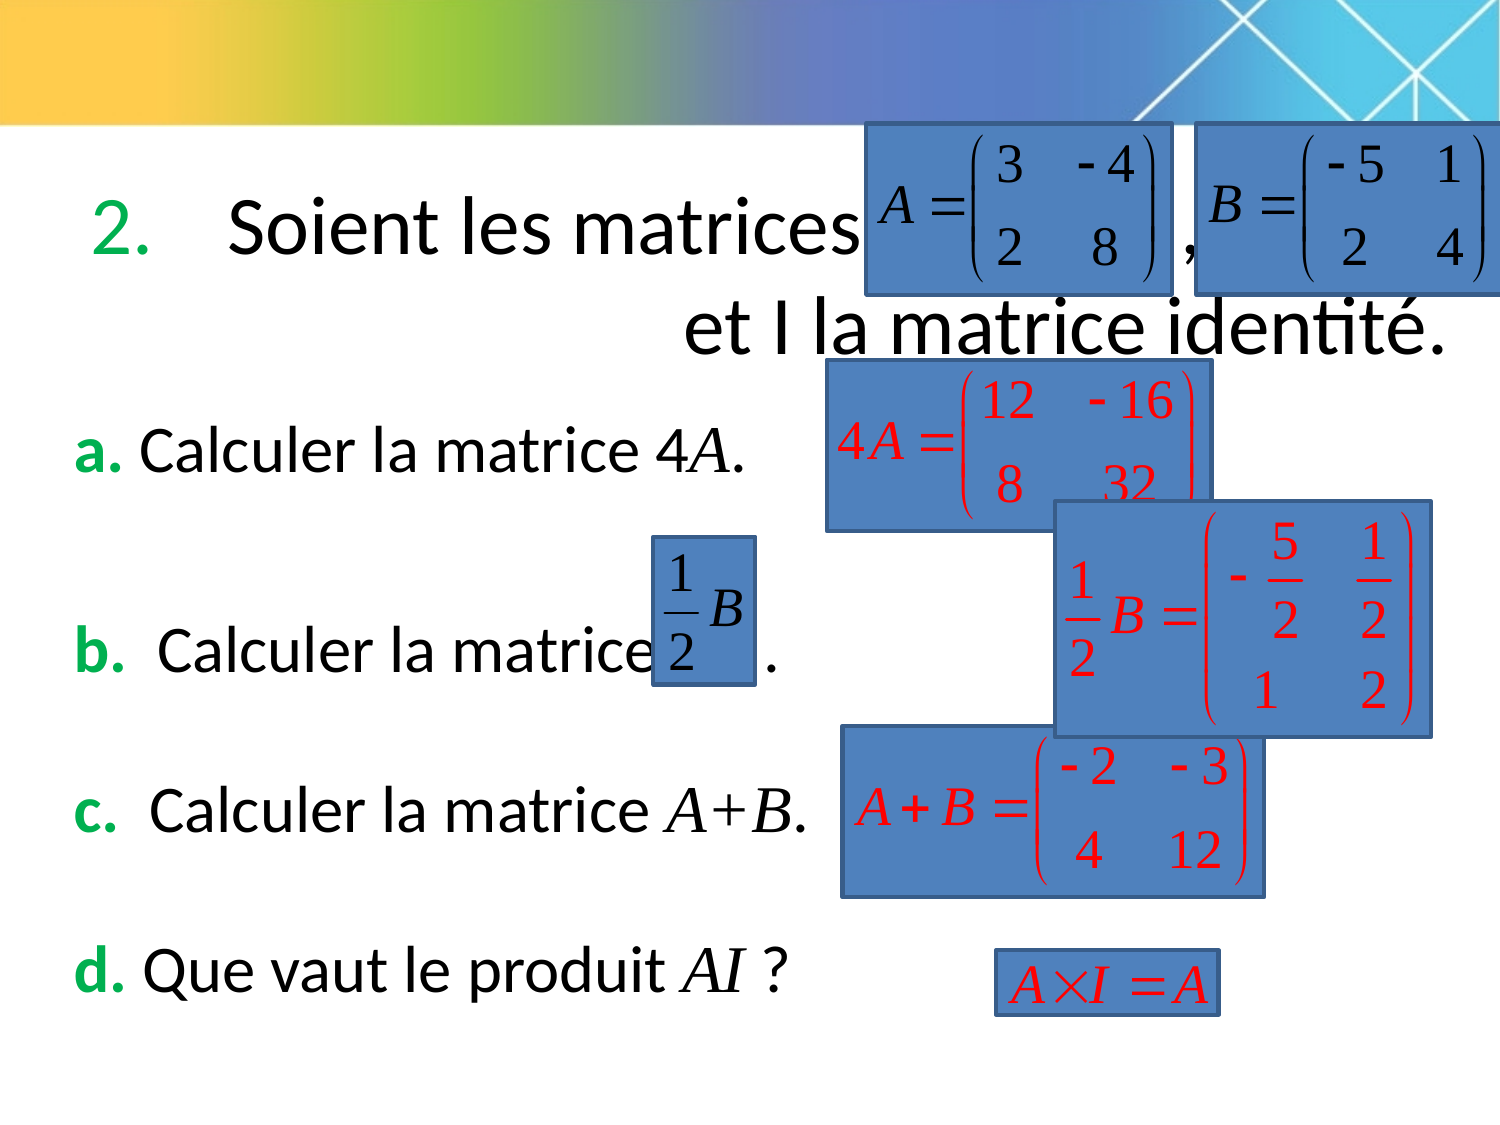

Soient les matrices , et I la matrice identité.
a. Calculer la matrice 4A.
b. Calculer la matrice .
c. Calculer la matrice A+B.
d. Que vaut le produit AI ?